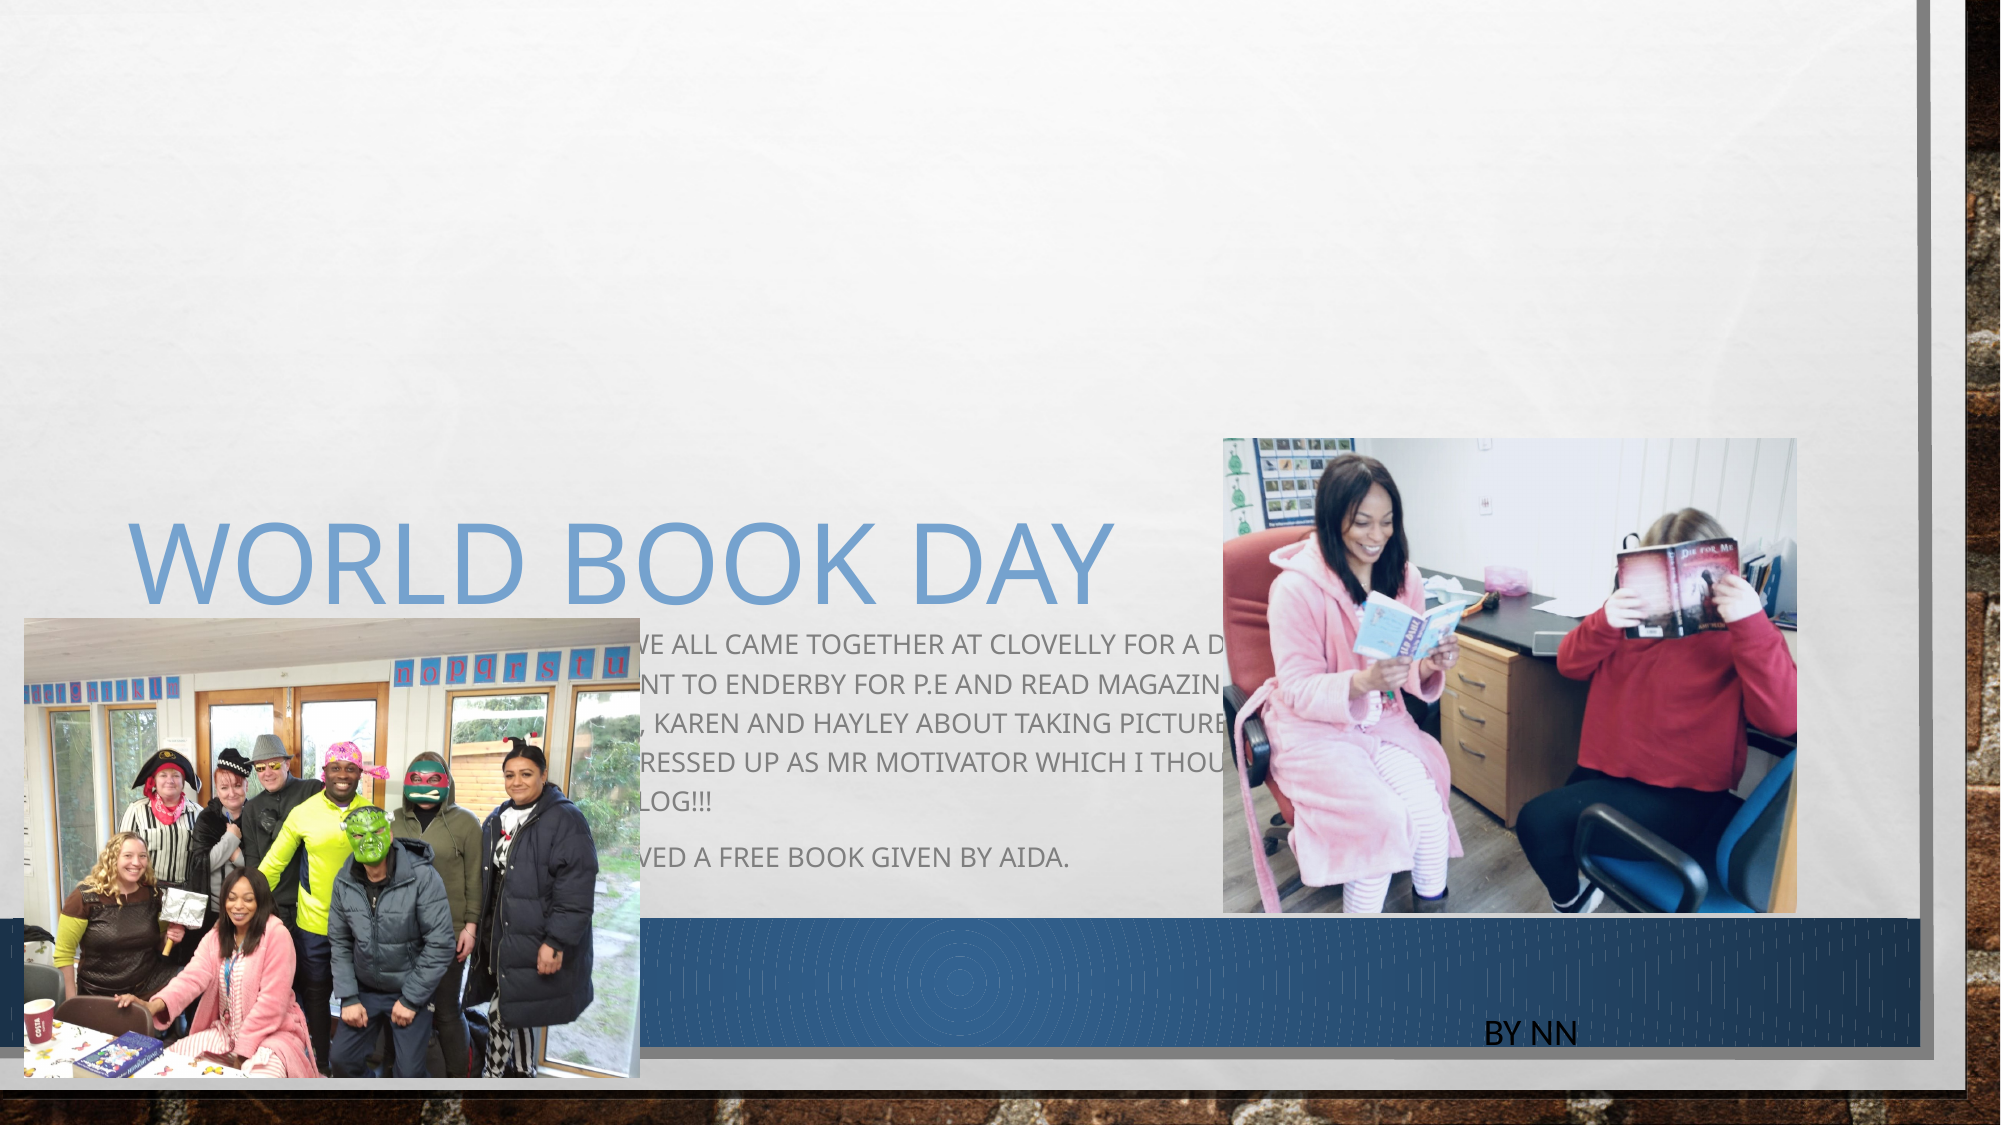

# WORLD BOOK DAY
On Thursday the 27th of February we all came together at Clovelly for a day full of dress up and fun. We read books literally everywhere! We went to Enderby for P.E and read magazines well Rachel and Nathan made us! When cooking Food at Enderby, SH, Karen and Hayley about taking pictures of them eating and reading books. I (NN) dressed up as Piglet, Nathan dressed up as Mr Motivator which I thought was a wicked idea. CD, Aida  and EA went to the woods and read on a log!!!
In the afternoon every pupil received a free book given by Aida.
BY NN